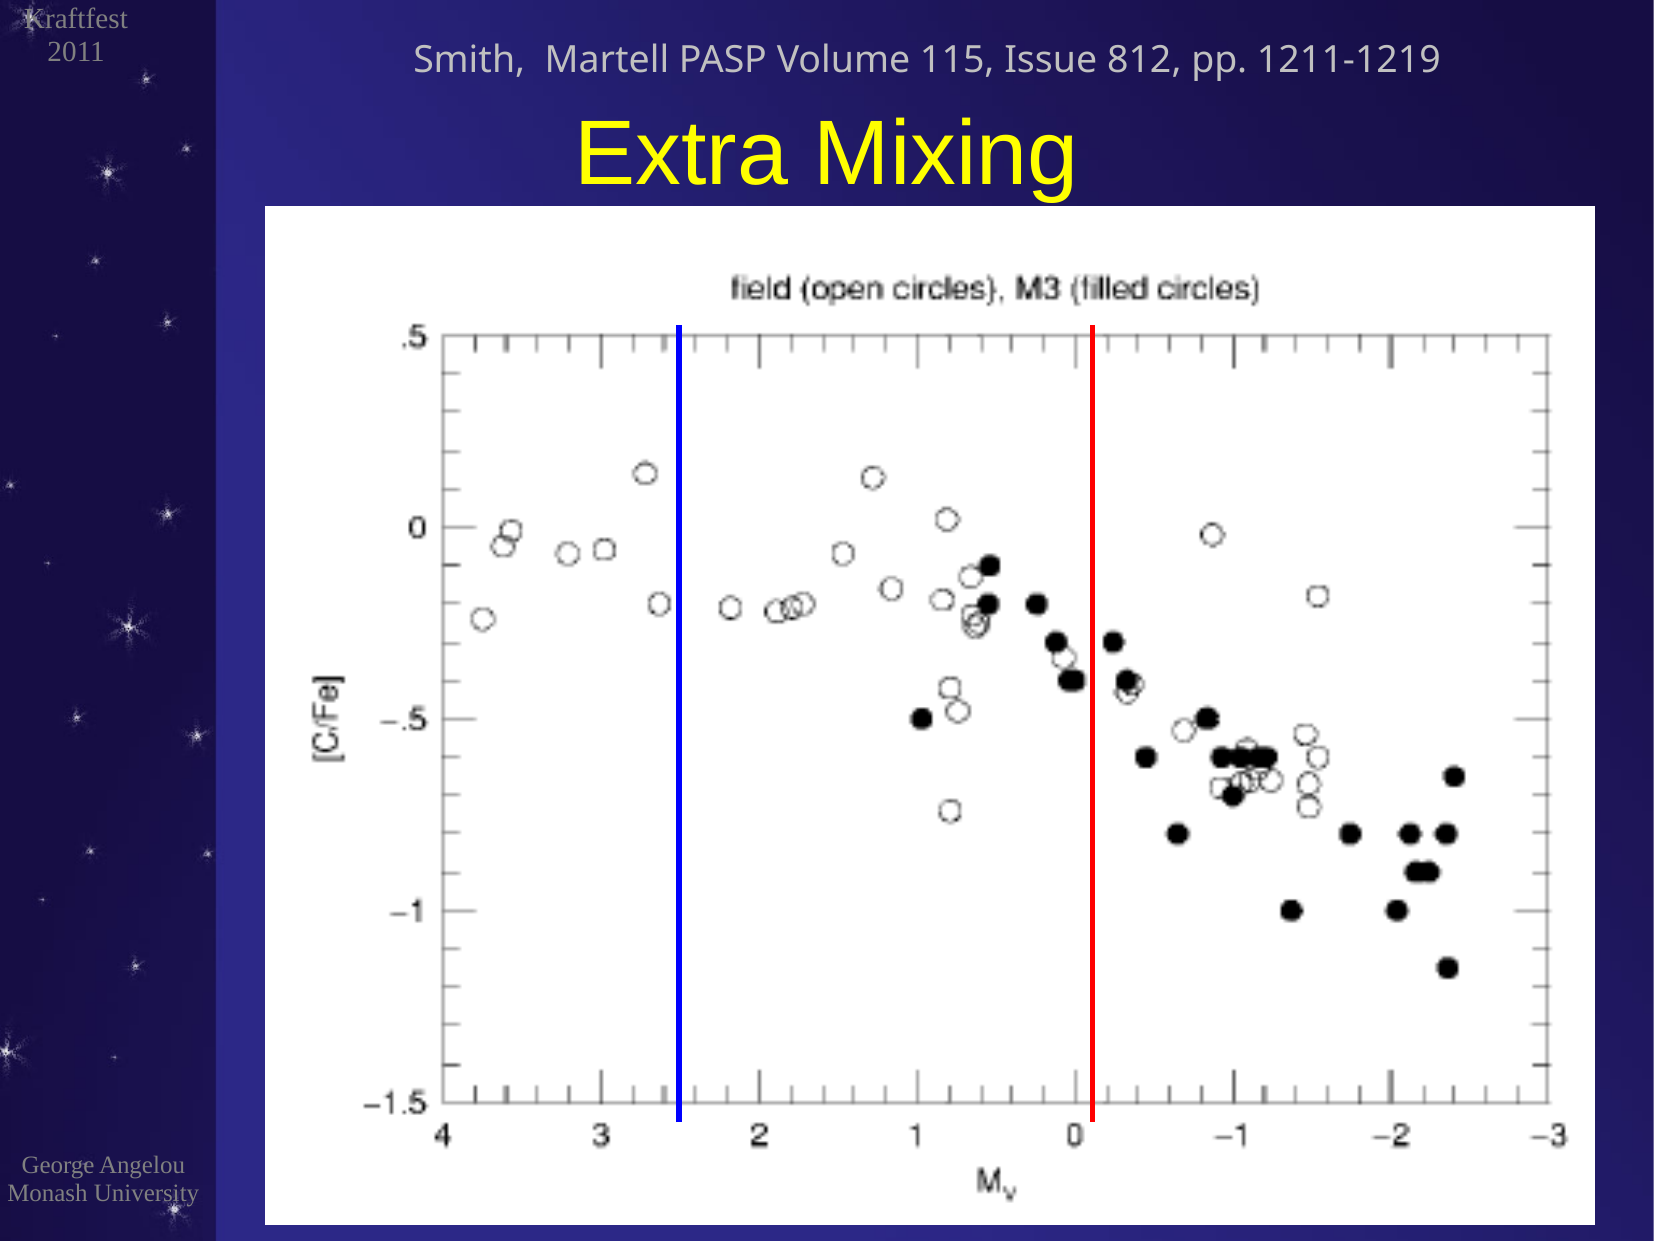

Smith, Martell PASP Volume 115, Issue 812, pp. 1211-1219
# Extra Mixing
5